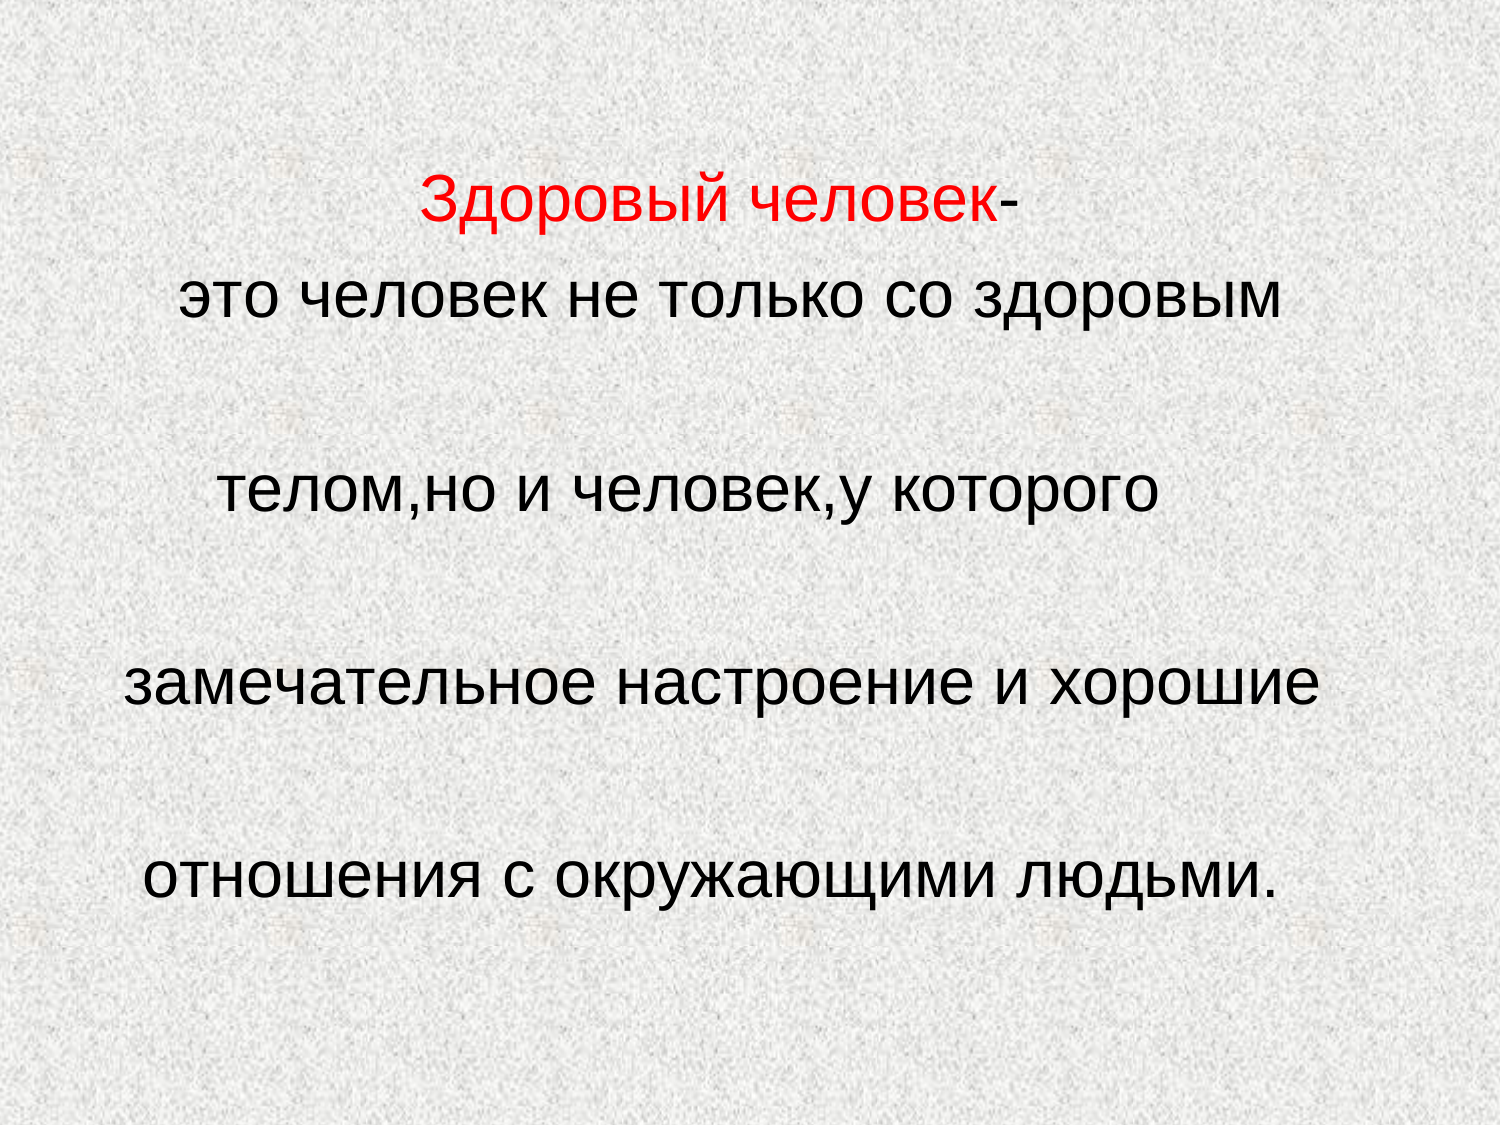

#
 Здоровый человек-
 это человек не только со здоровым
 телом,но и человек,у которого
замечательное настроение и хорошие
 отношения с окружающими людьми.